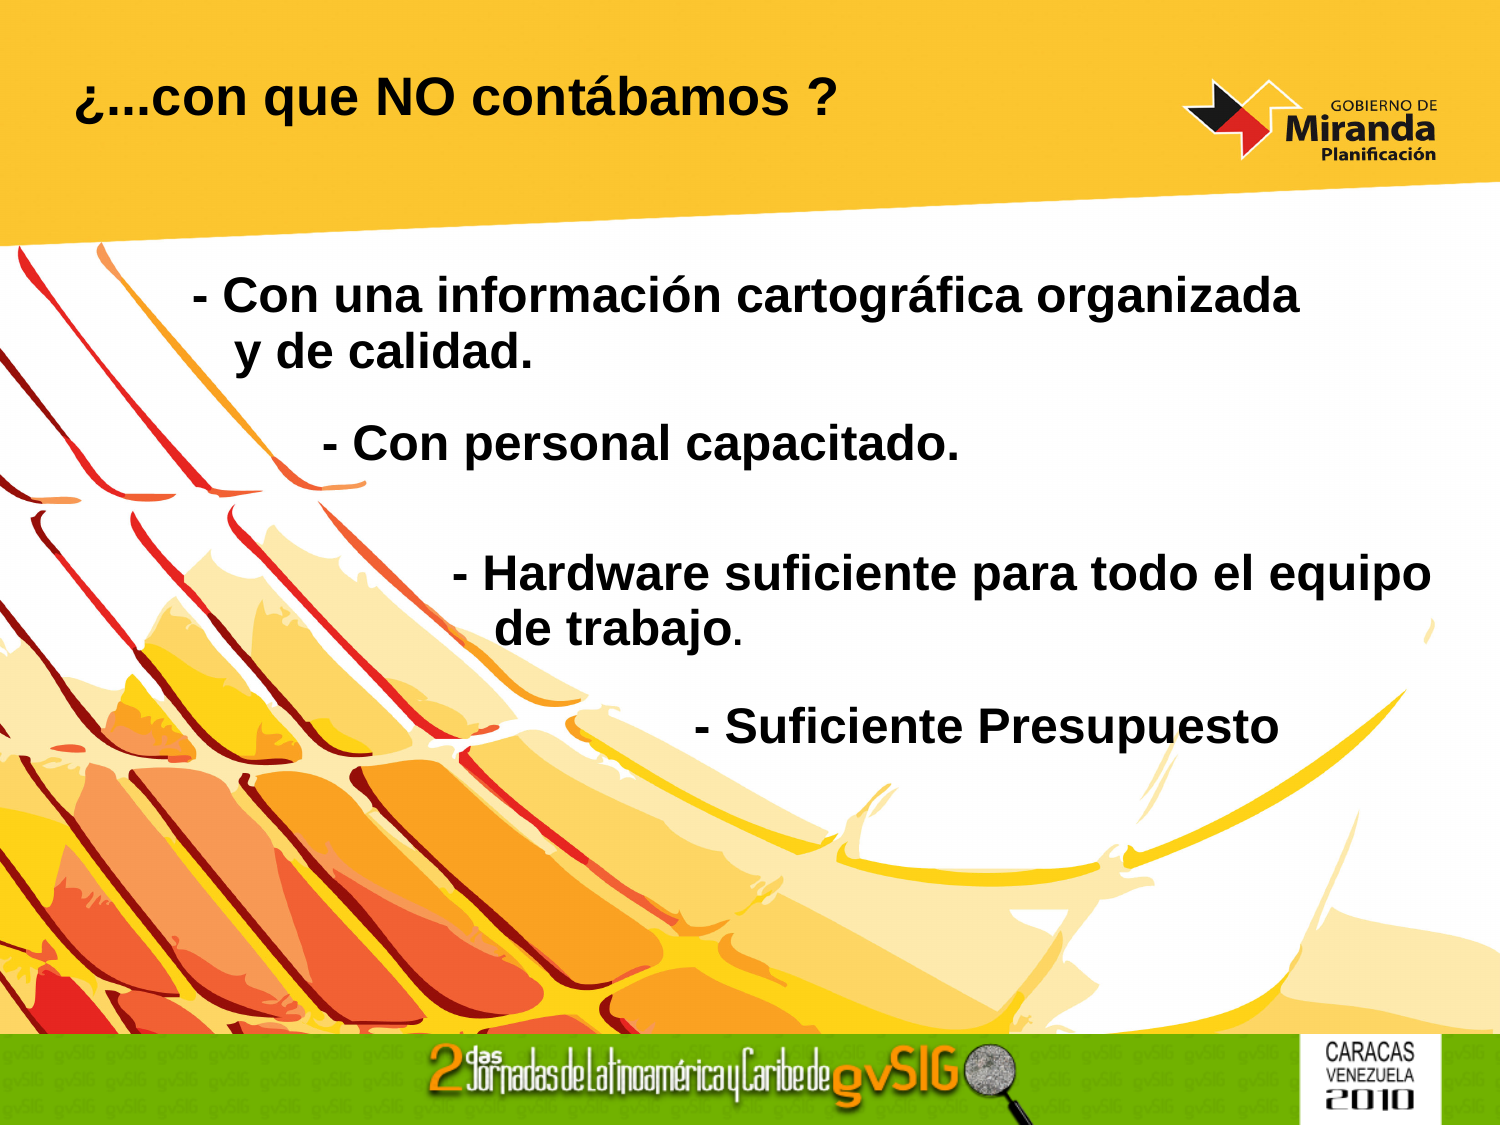

¿...con que NO contábamos ?
- Con una información cartográfica organizada
 y de calidad.
- Con personal capacitado.
- Hardware suficiente para todo el equipo
 de trabajo.
- Suficiente Presupuesto